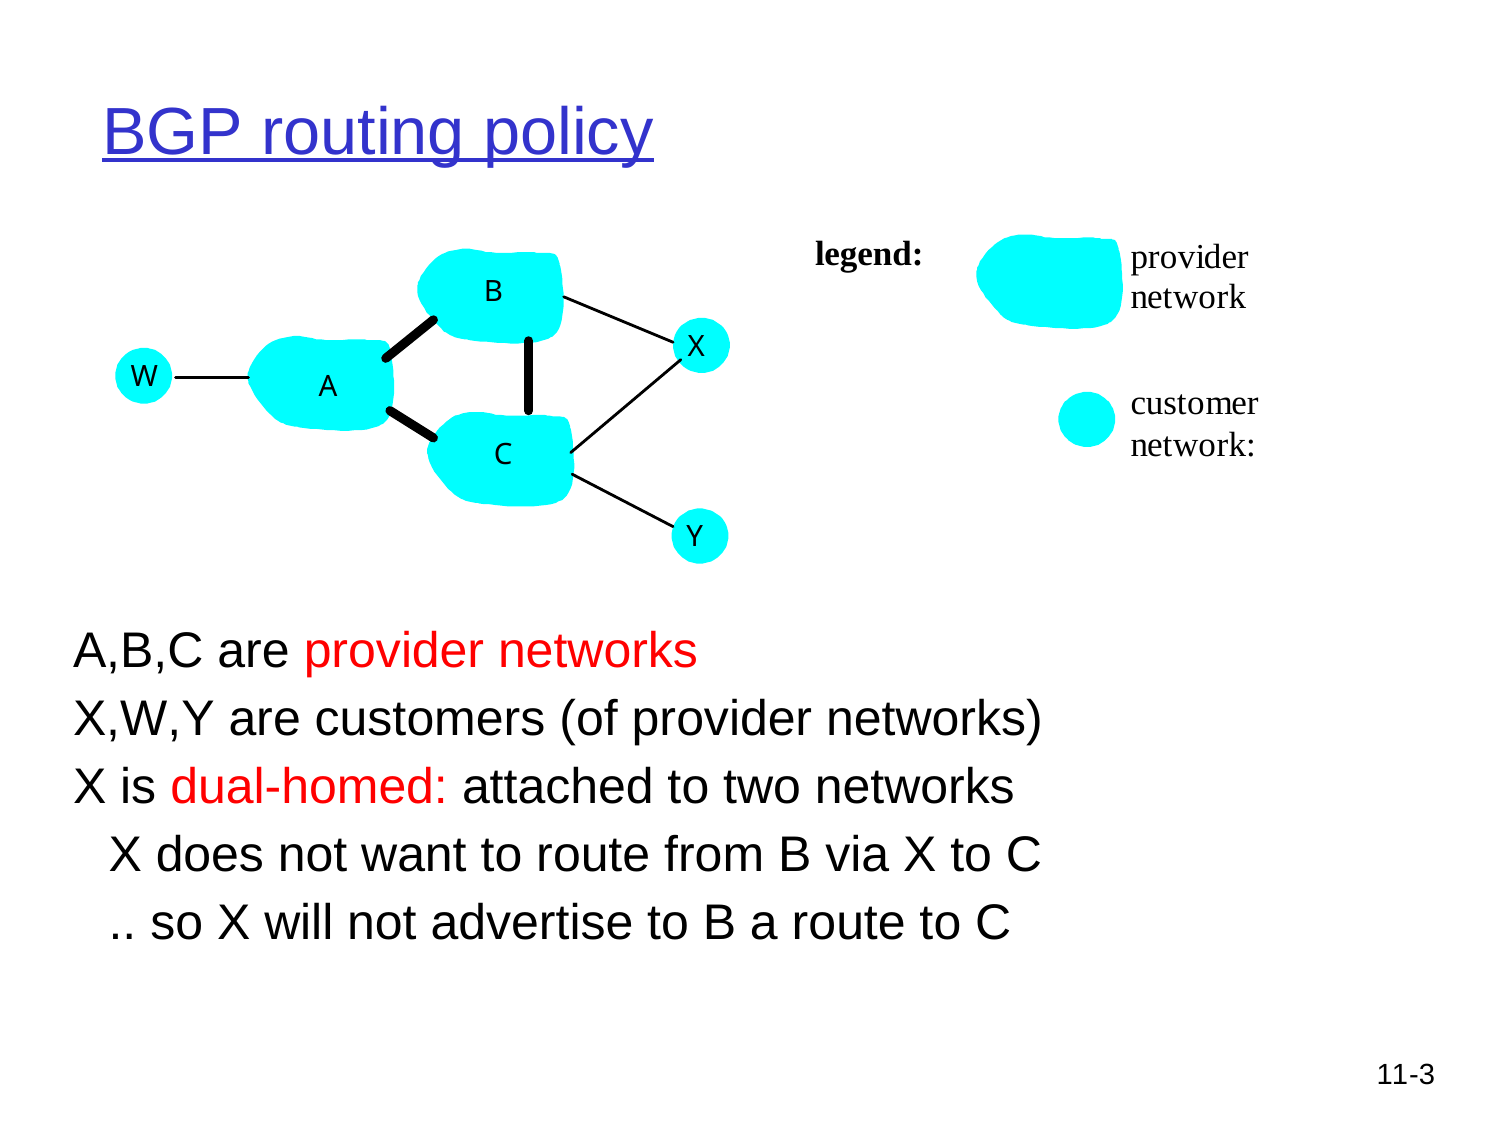

# BGP routing policy
A,B,C are provider networks
X,W,Y are customers (of provider networks)
X is dual-homed: attached to two networks
X does not want to route from B via X to C
.. so X will not advertise to B a route to C
3